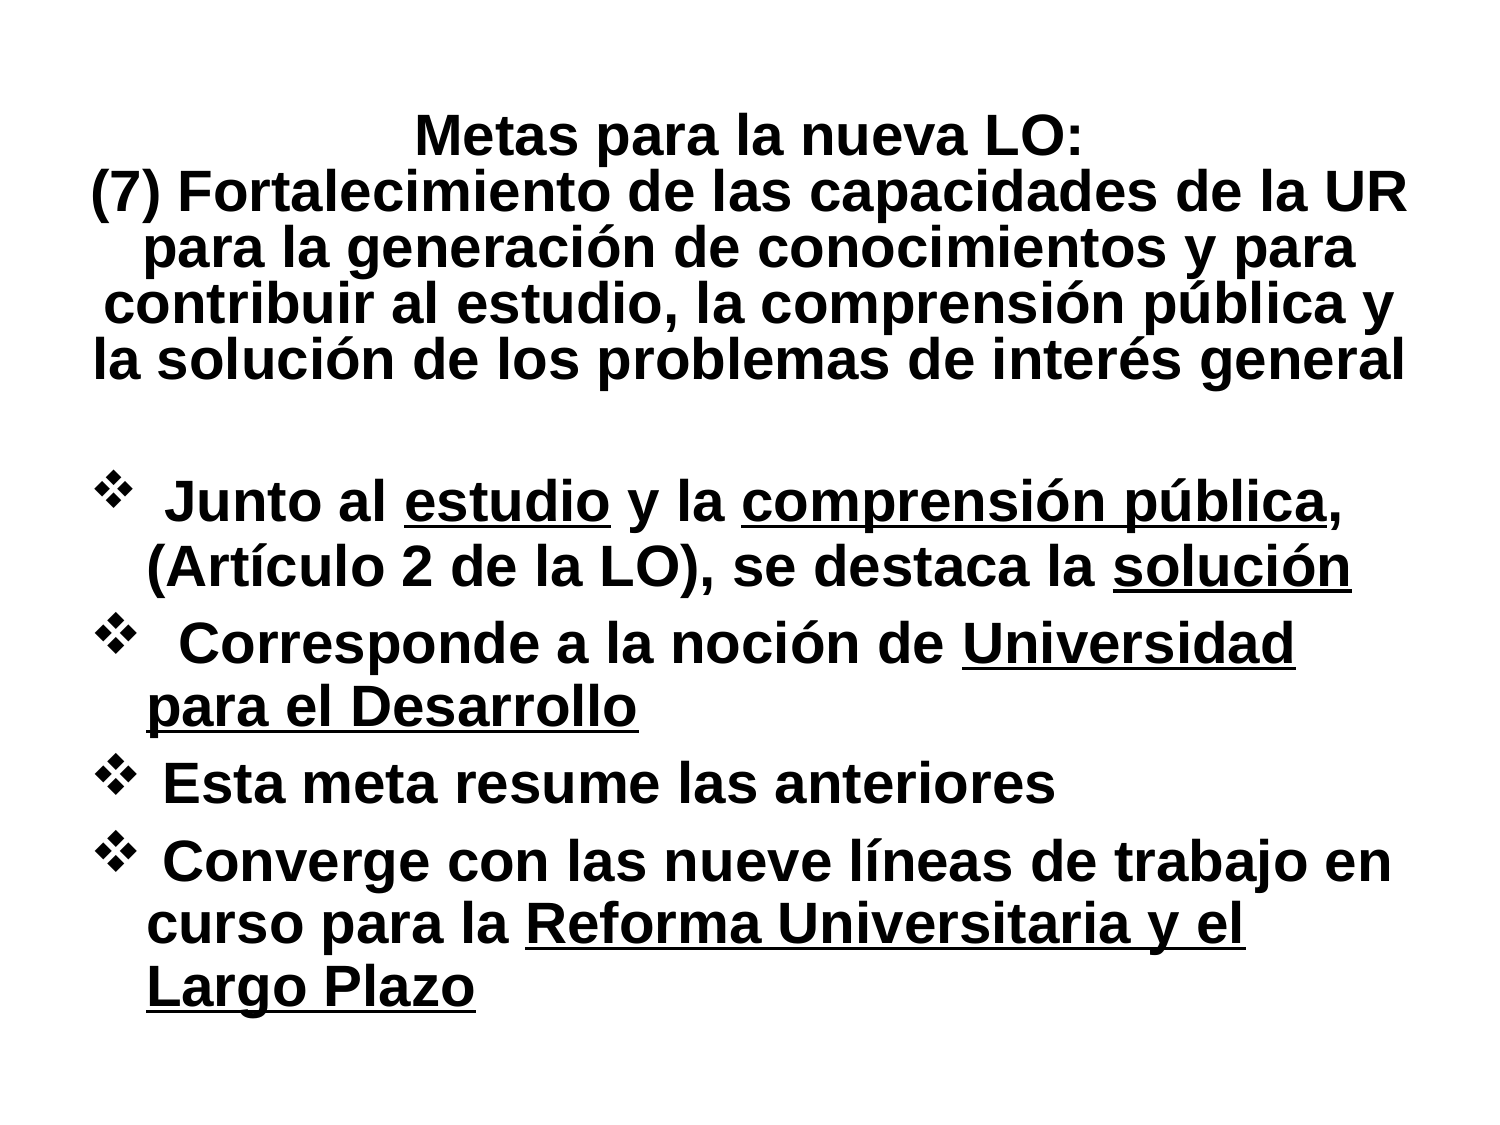

# Metas para la nueva LO: (7) Fortalecimiento de las capacidades de la UR para la generación de conocimientos y para contribuir al estudio, la comprensión pública y la solución de los problemas de interés general
 Junto al estudio y la comprensión pública, (Artículo 2 de la LO), se destaca la solución
 Corresponde a la noción de Universidad para el Desarrollo
 Esta meta resume las anteriores
 Converge con las nueve líneas de trabajo en curso para la Reforma Universitaria y el Largo Plazo